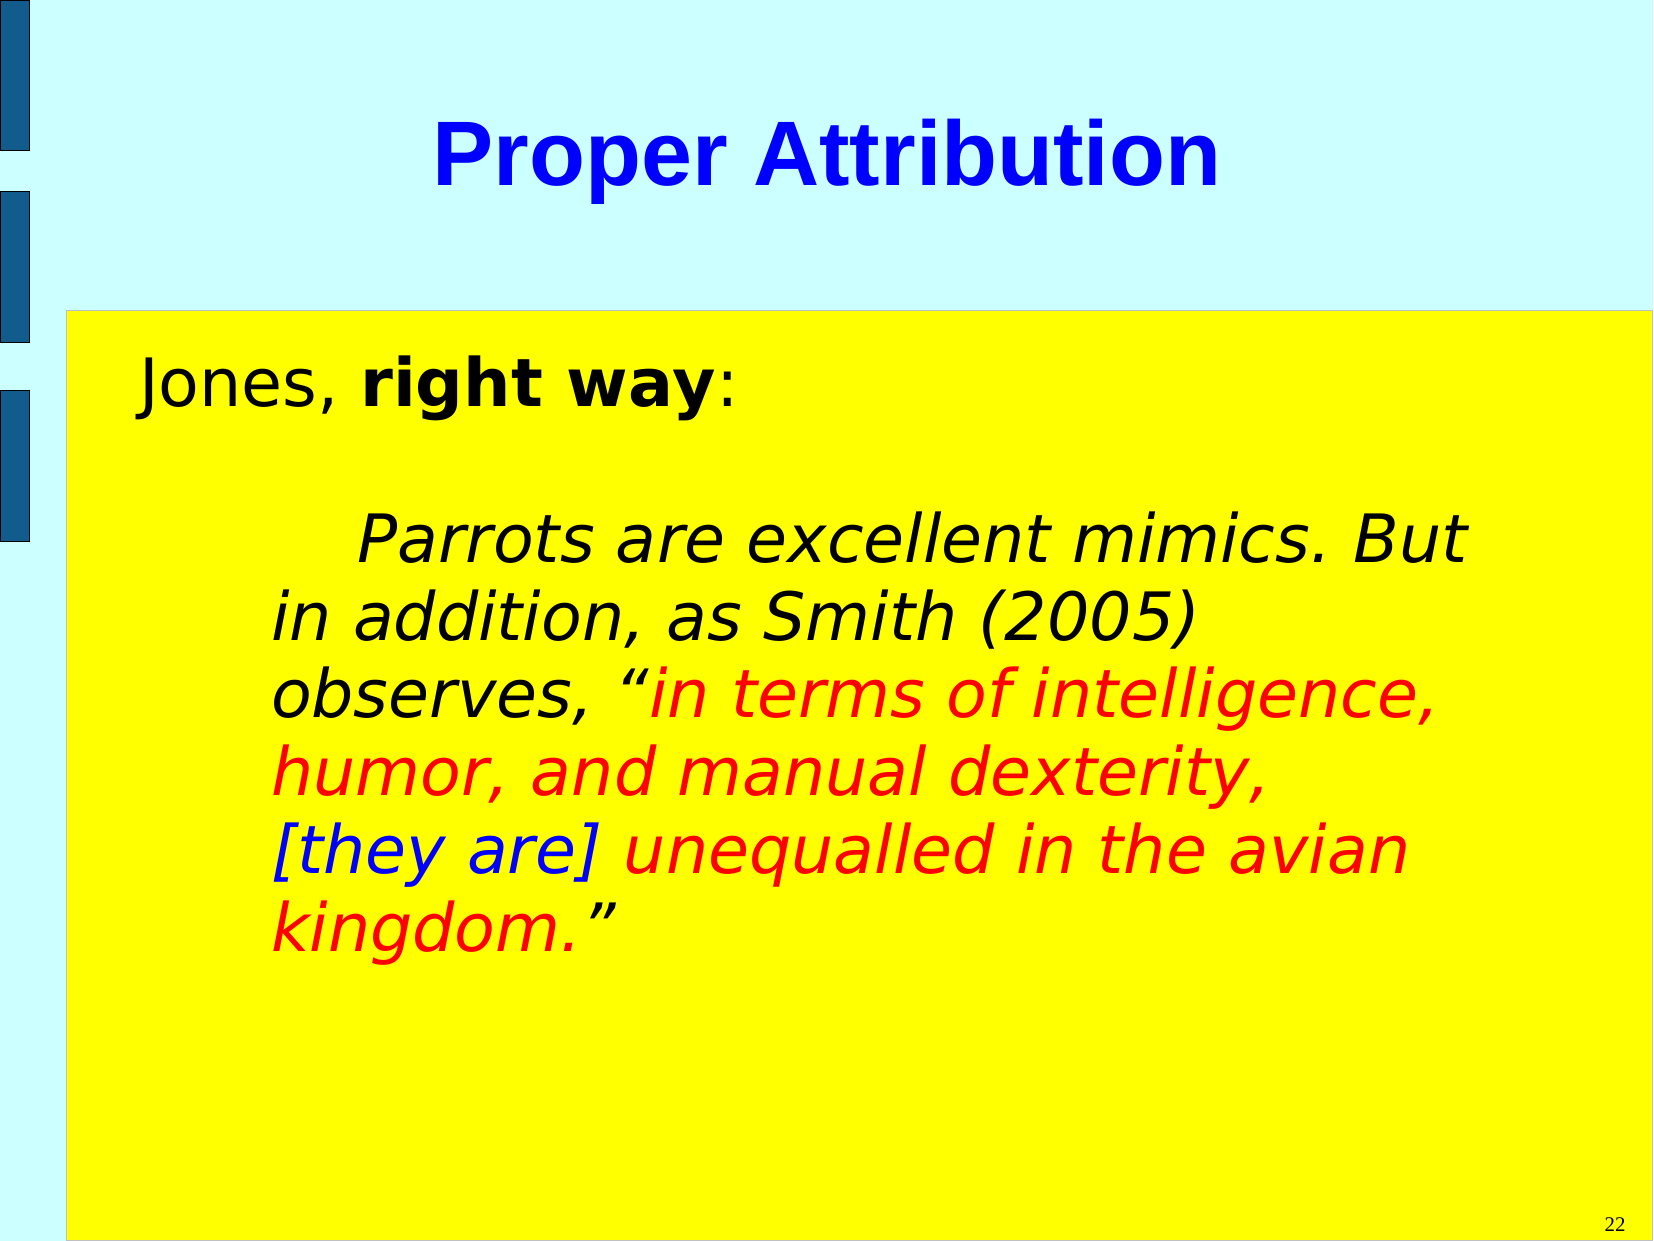

# Proper Attribution
Jones, right way:
Parrots are excellent mimics. But in addition, as Smith (2005) observes, “in terms of intelligence, humor, and manual dexterity,
[they are] unequalled in the avian kingdom.”